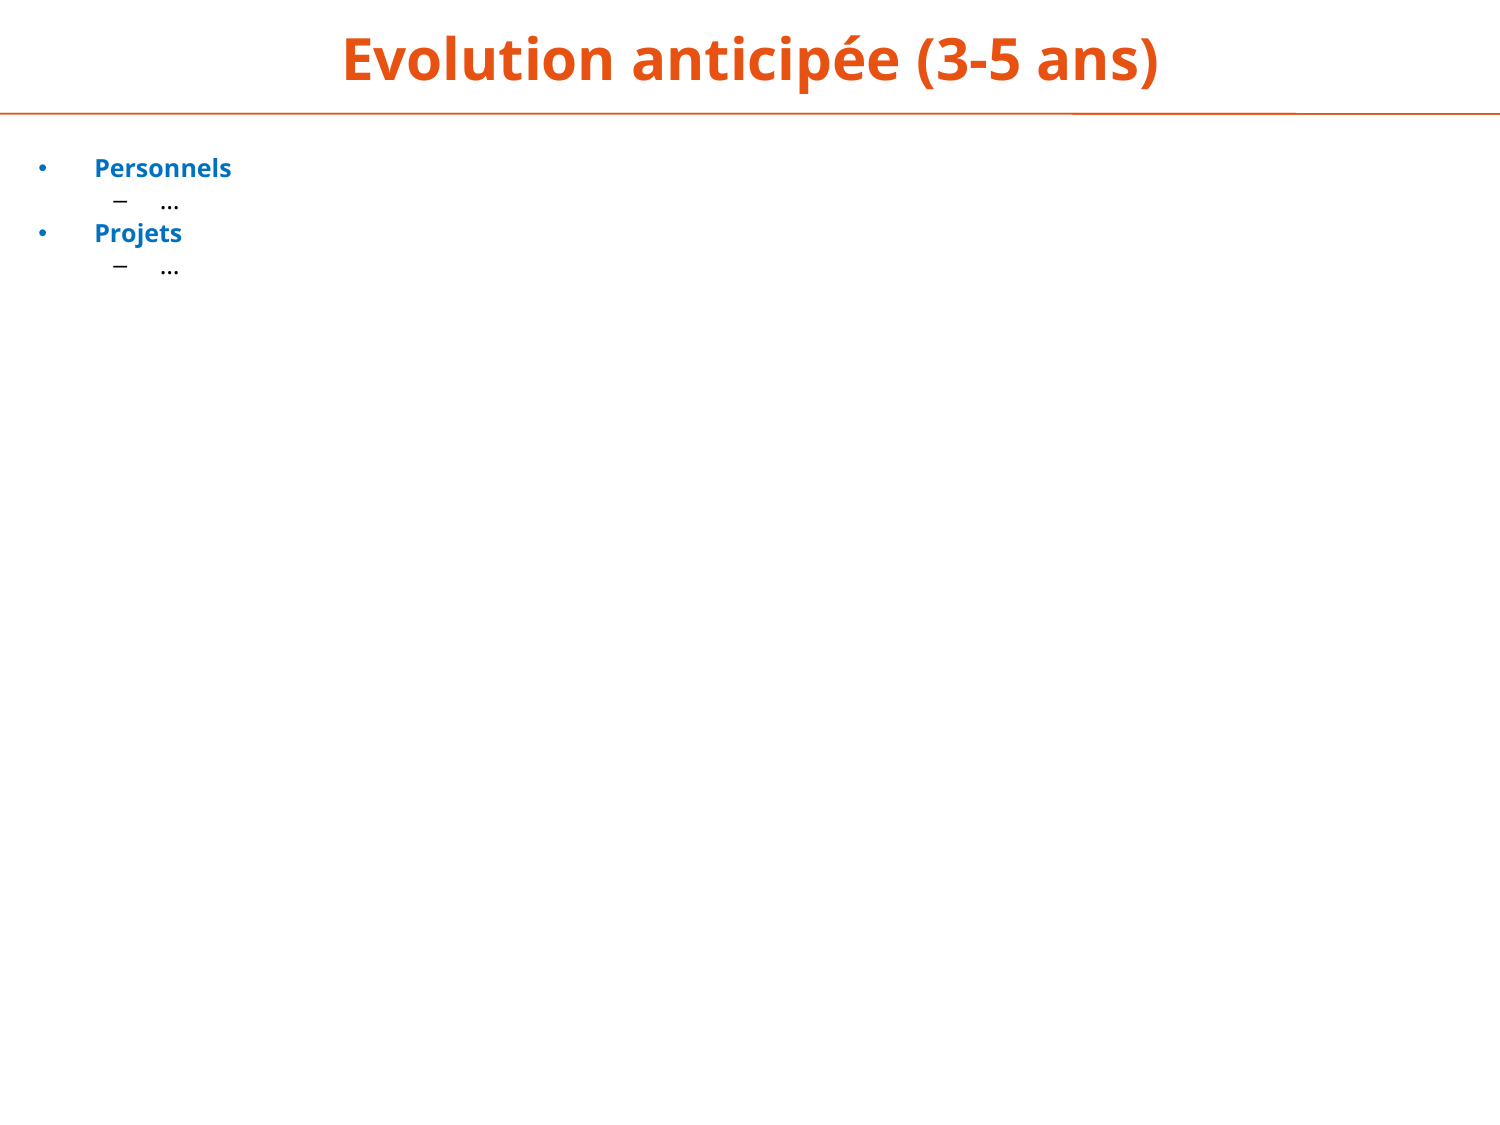

Evolution anticipée (3-5 ans)
Personnels
…
Projets
…